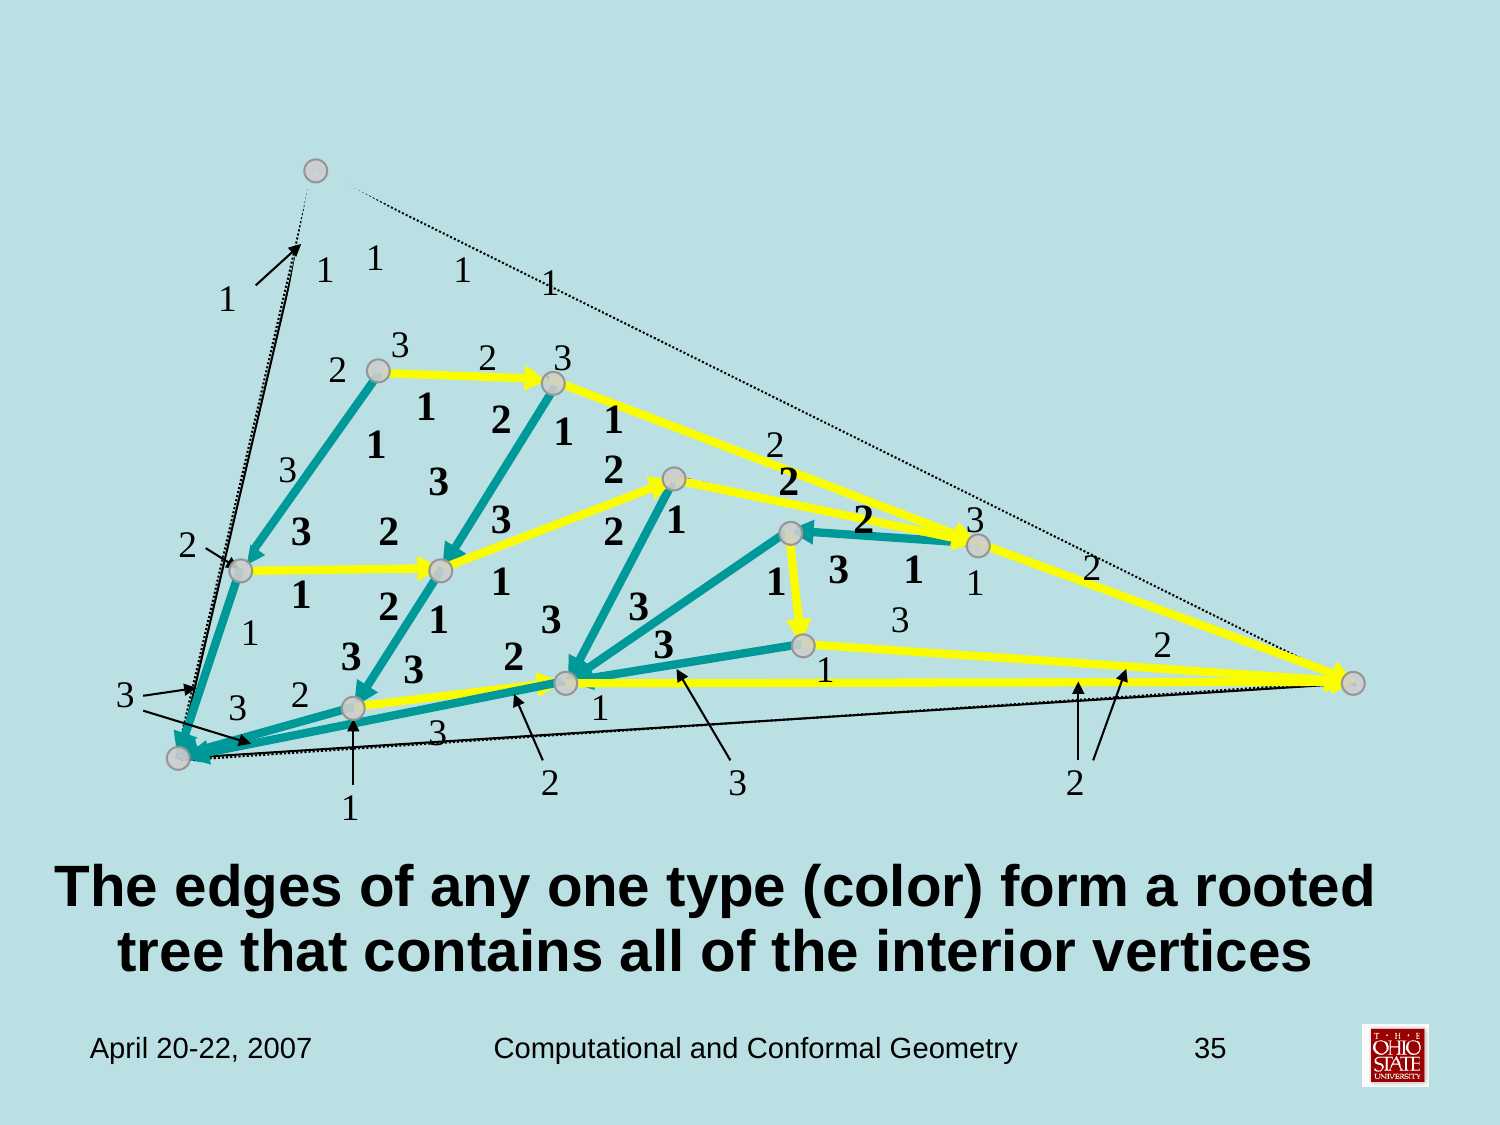

1
1
1
1
1
3
2
3
2
1
2
1
1
1
2
2
3
3
2
3
1
2
3
3
2
2
2
3
1
2
1
1
1
1
2
3
1
3
3
1
3
2
3
2
3
1
3
2
3
1
3
2
3
2
1
The edges of any one type (color) form a rooted
tree that contains all of the interior vertices
April 20-22, 2007
Computational and Conformal Geometry
35